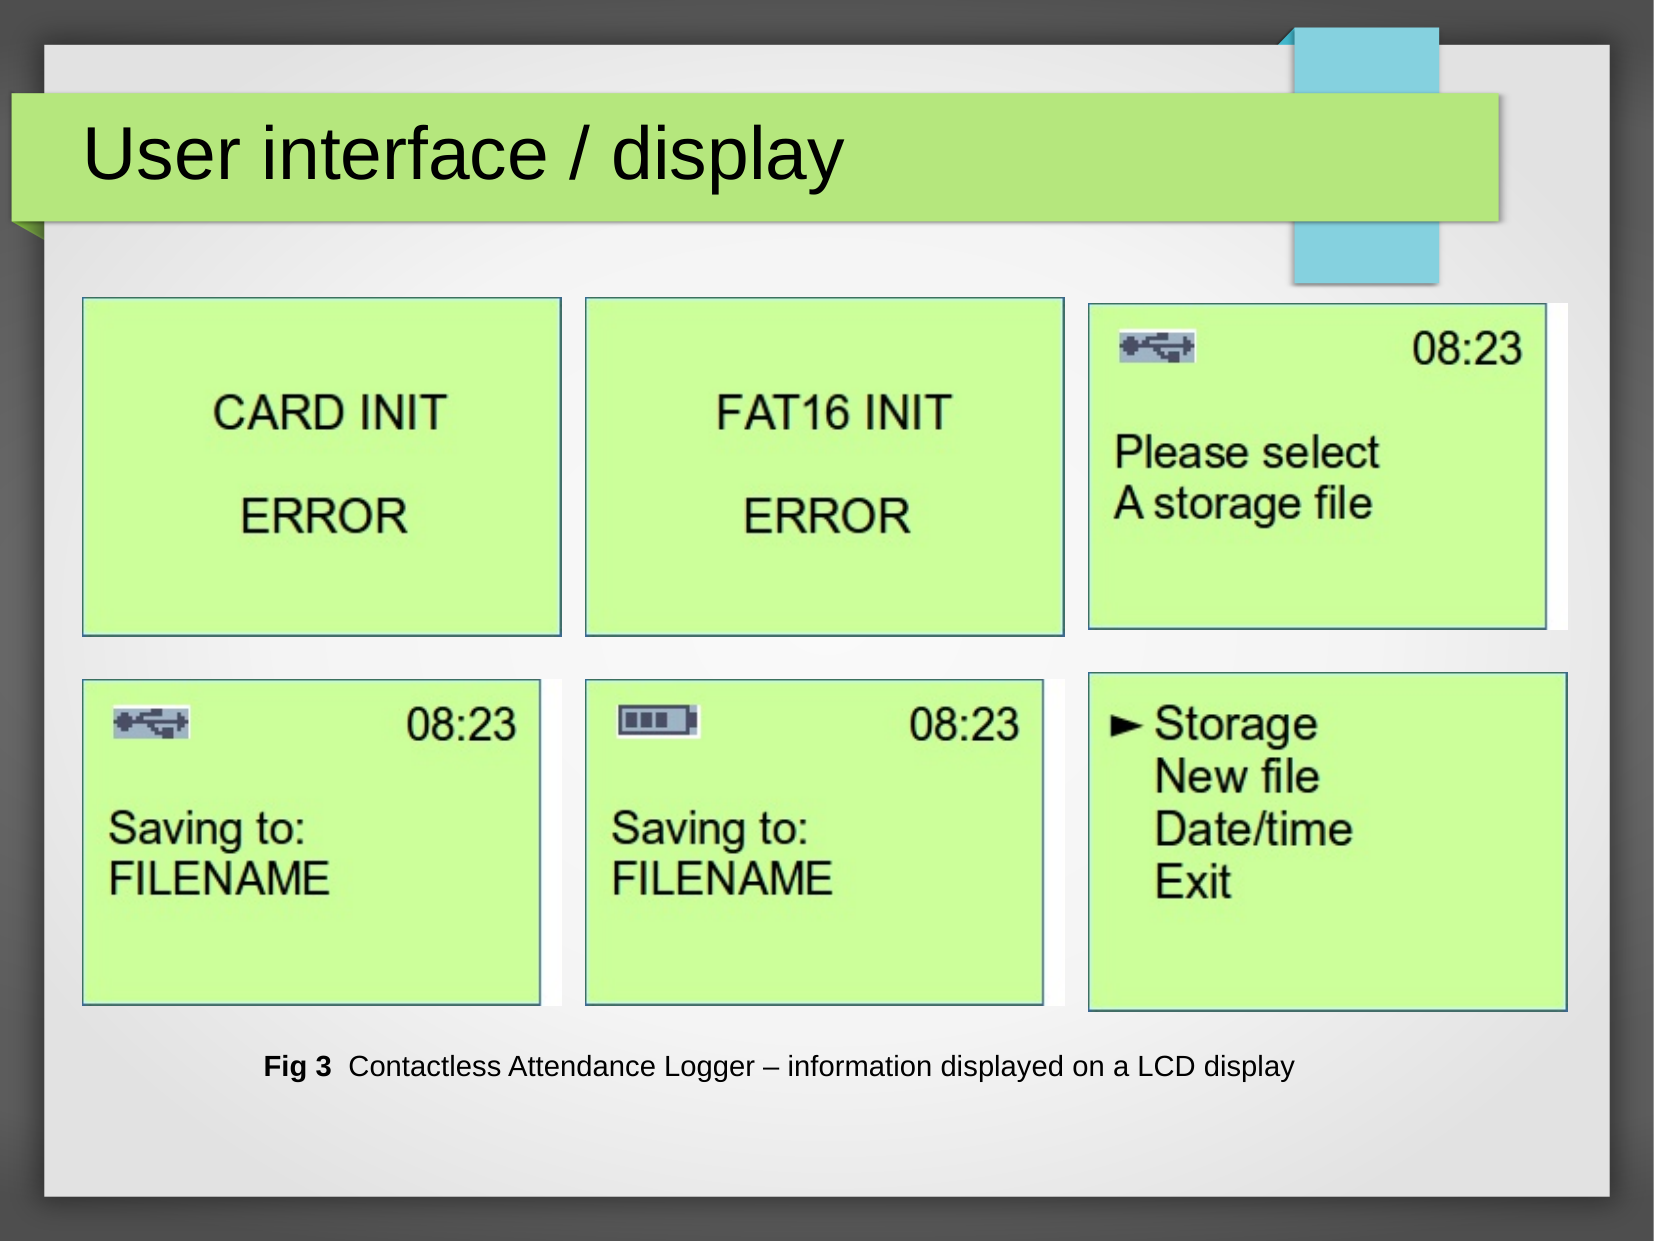

# User interface / display
Fig 3 Contactless Attendance Logger – information displayed on a LCD display